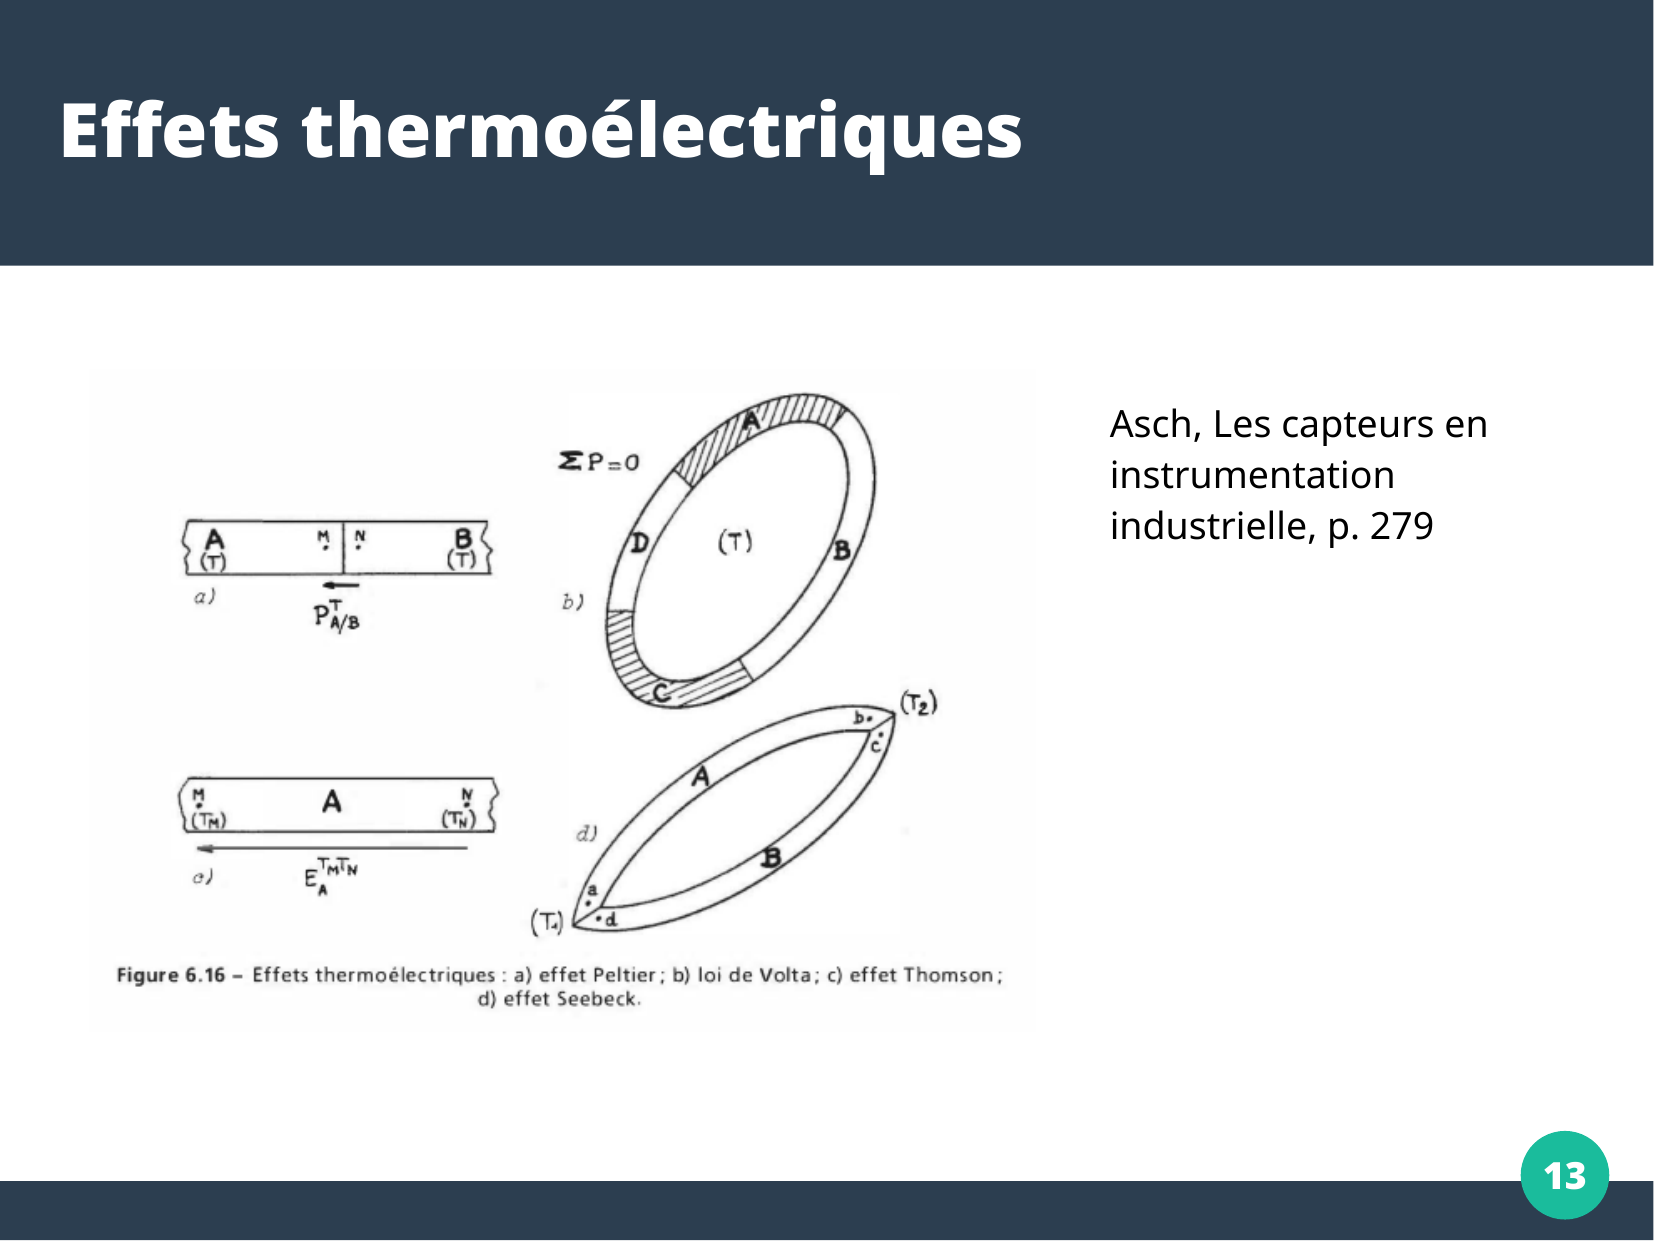

# Effets thermoélectriques
Asch, Les capteurs en instrumentation industrielle, p. 279
13